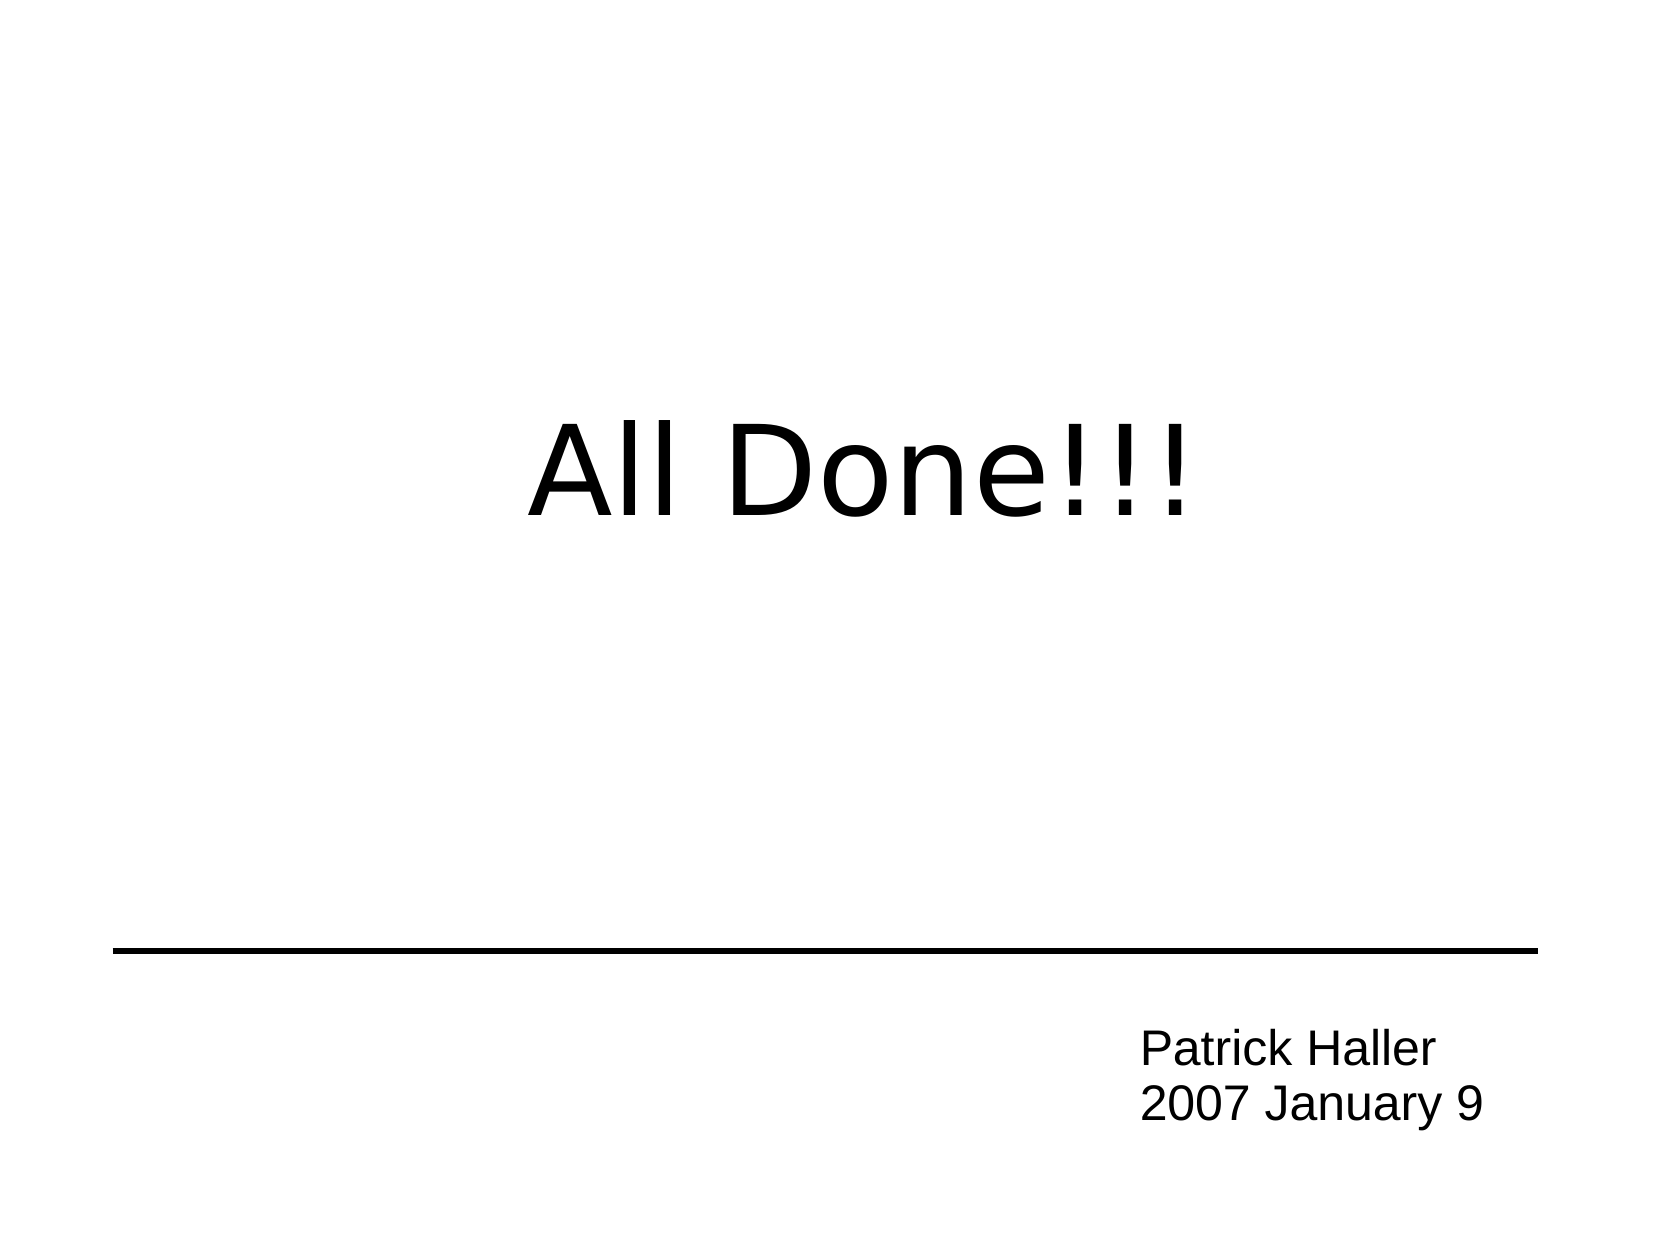

All Done!!!
Patrick Haller
2007 January 9